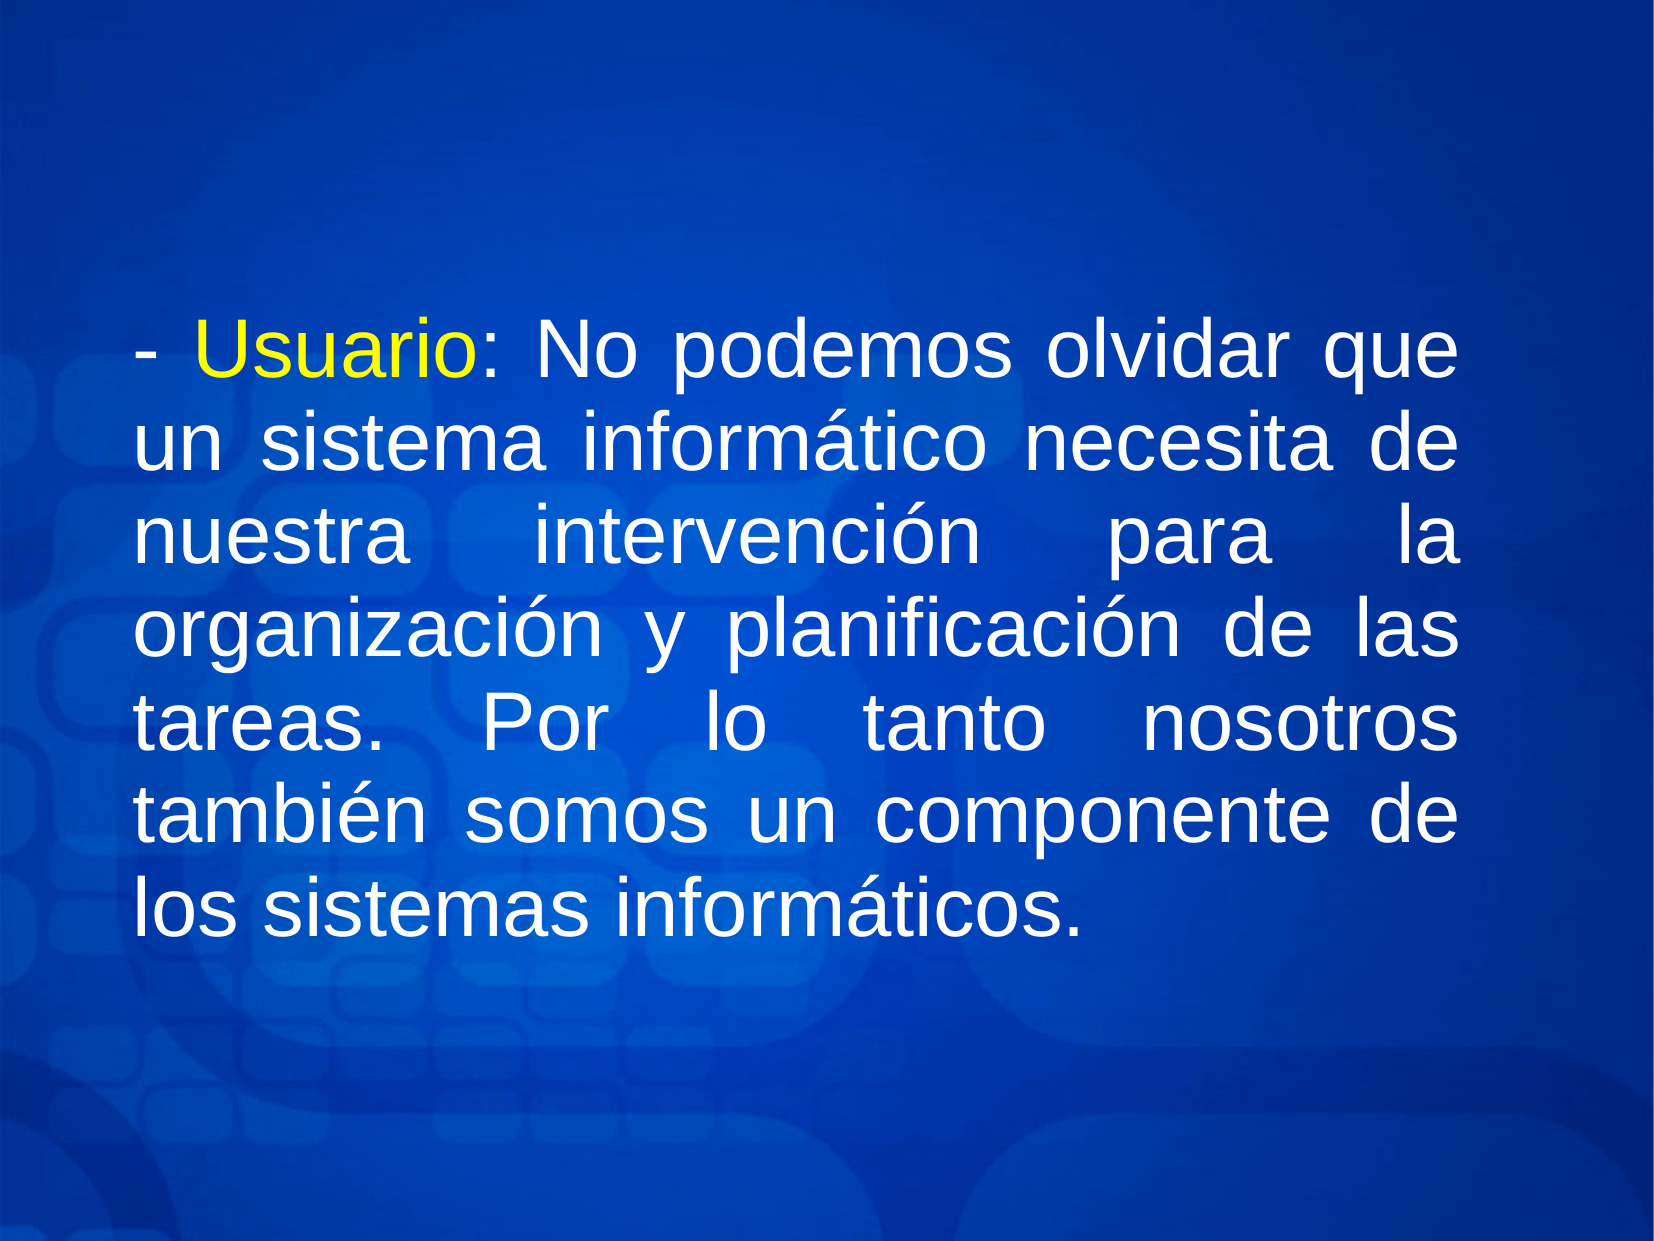

- Usuario: No podemos olvidar que un sistema informático necesita de nuestra intervención para la organización y planificación de las tareas. Por lo tanto nosotros también somos un componente de los sistemas informáticos.